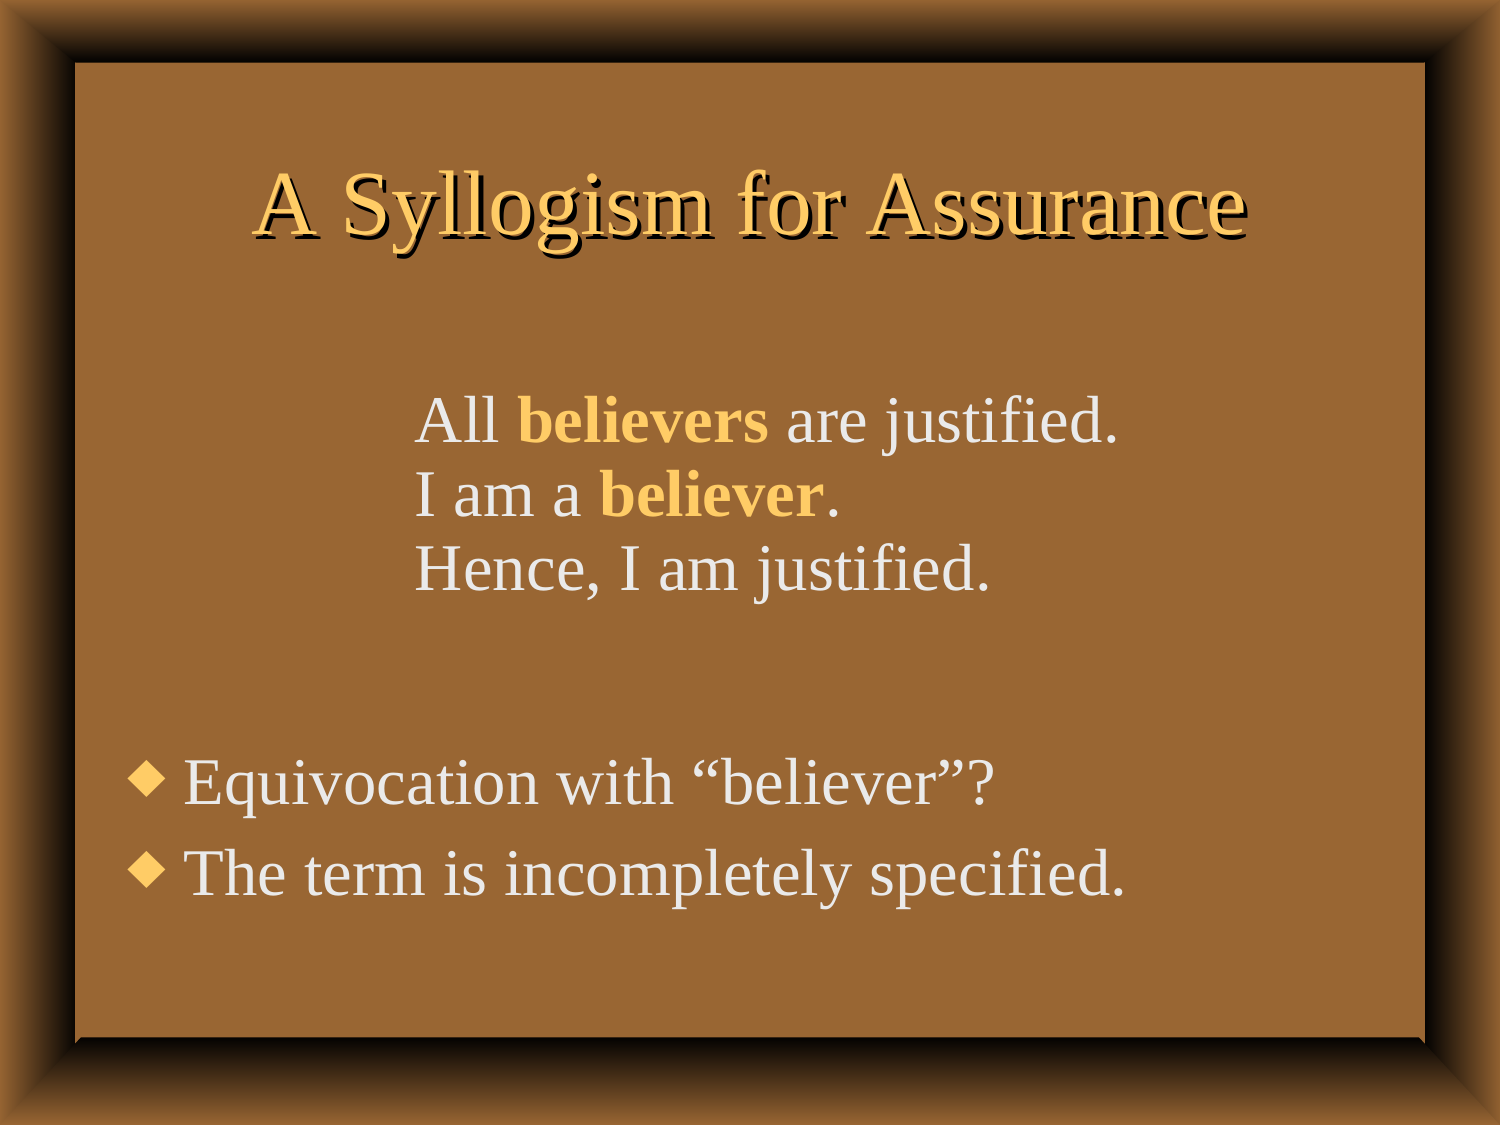

# A Syllogism for Assurance
All believers are justified.
I am a believer.
Hence, I am justified.
Equivocation with “believer”?
The term is incompletely specified.